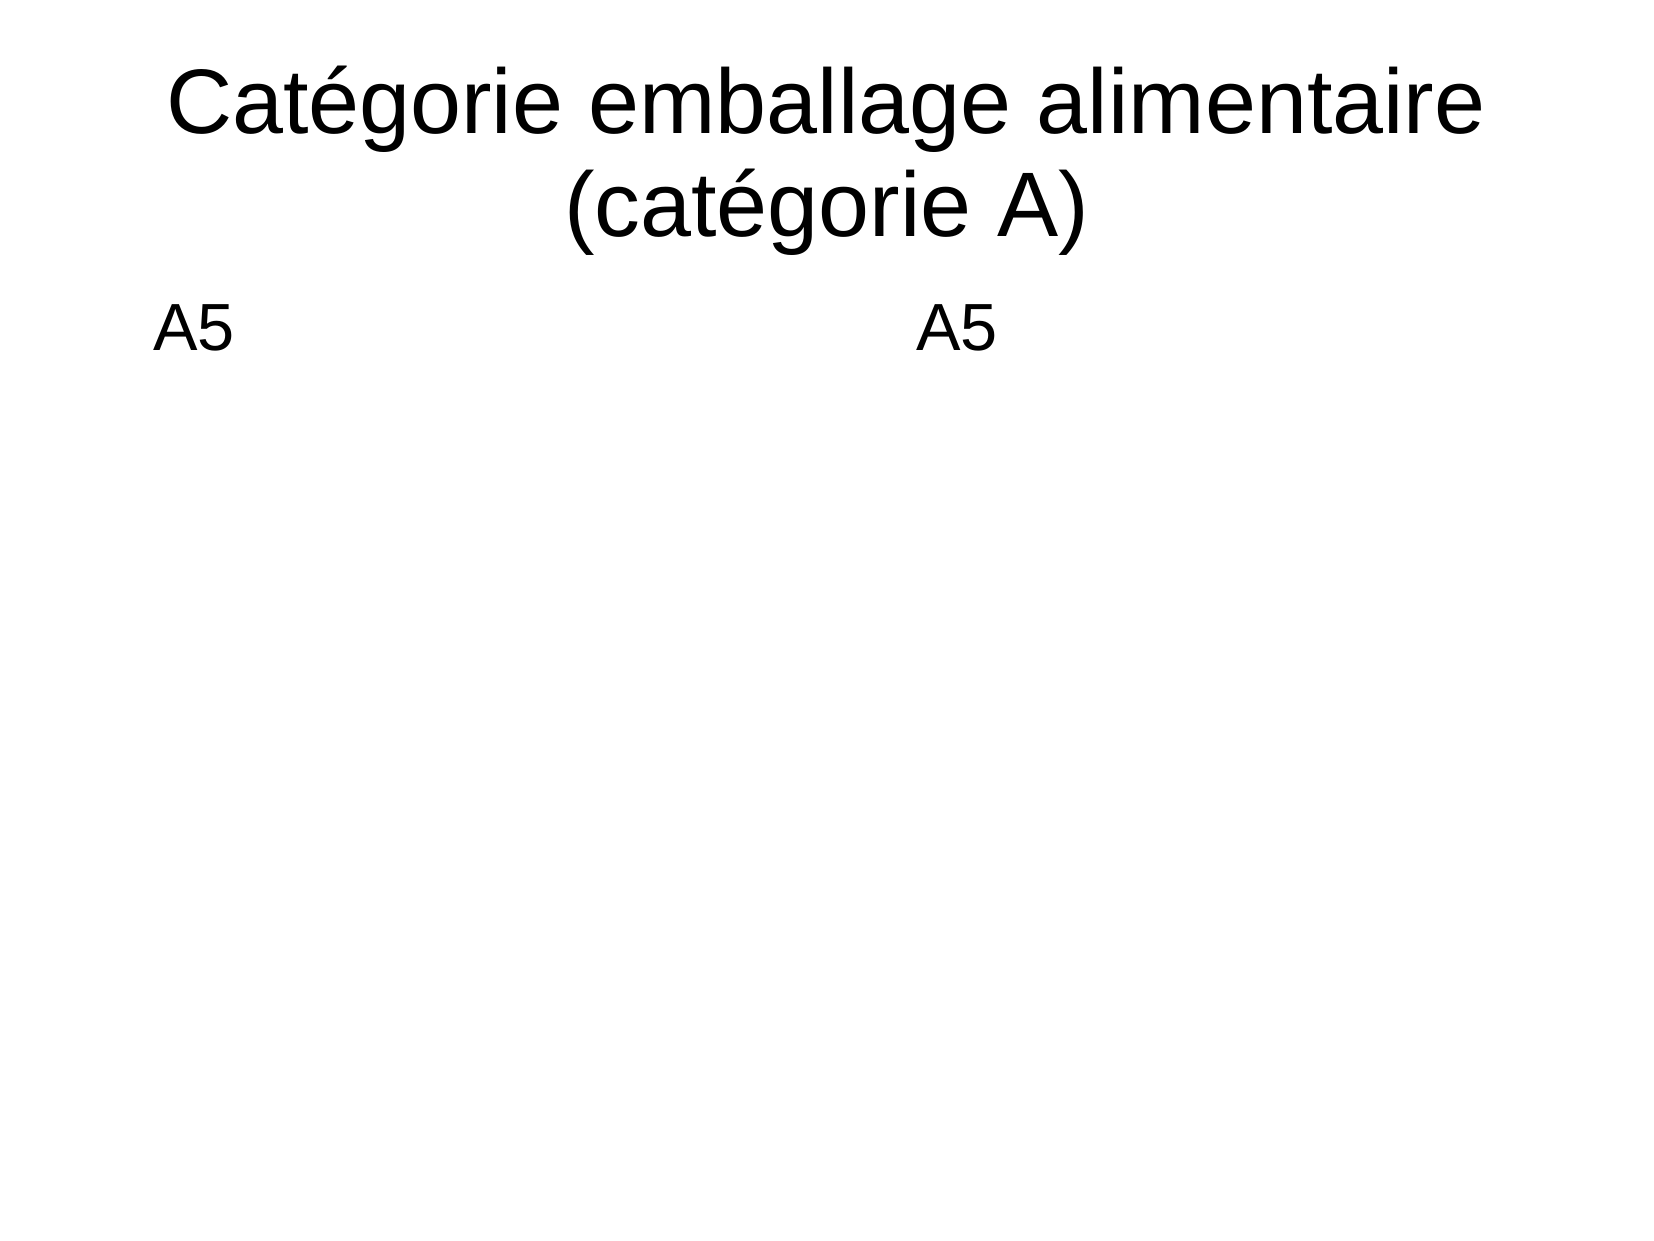

# Catégorie emballage alimentaire (catégorie A)
A5
A5